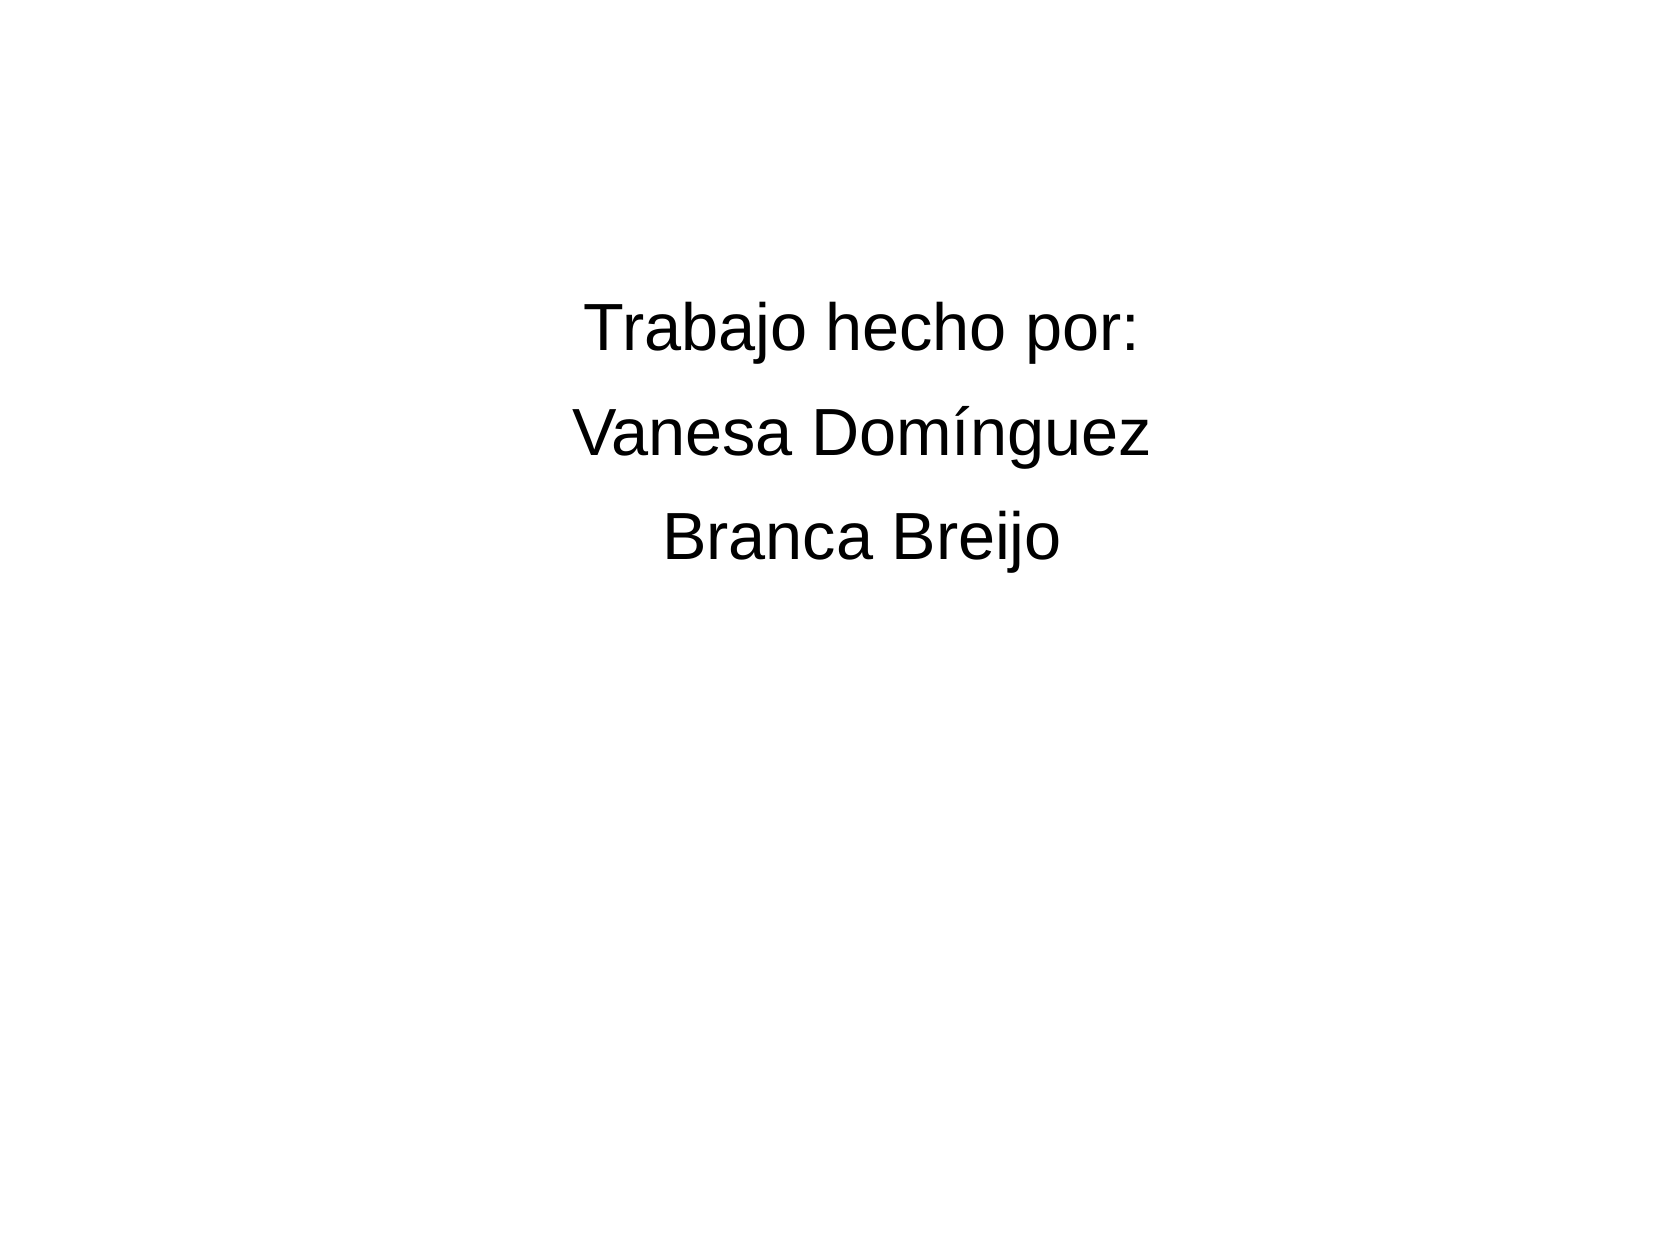

# Trabajo hecho por:
Vanesa Domínguez
Branca Breijo